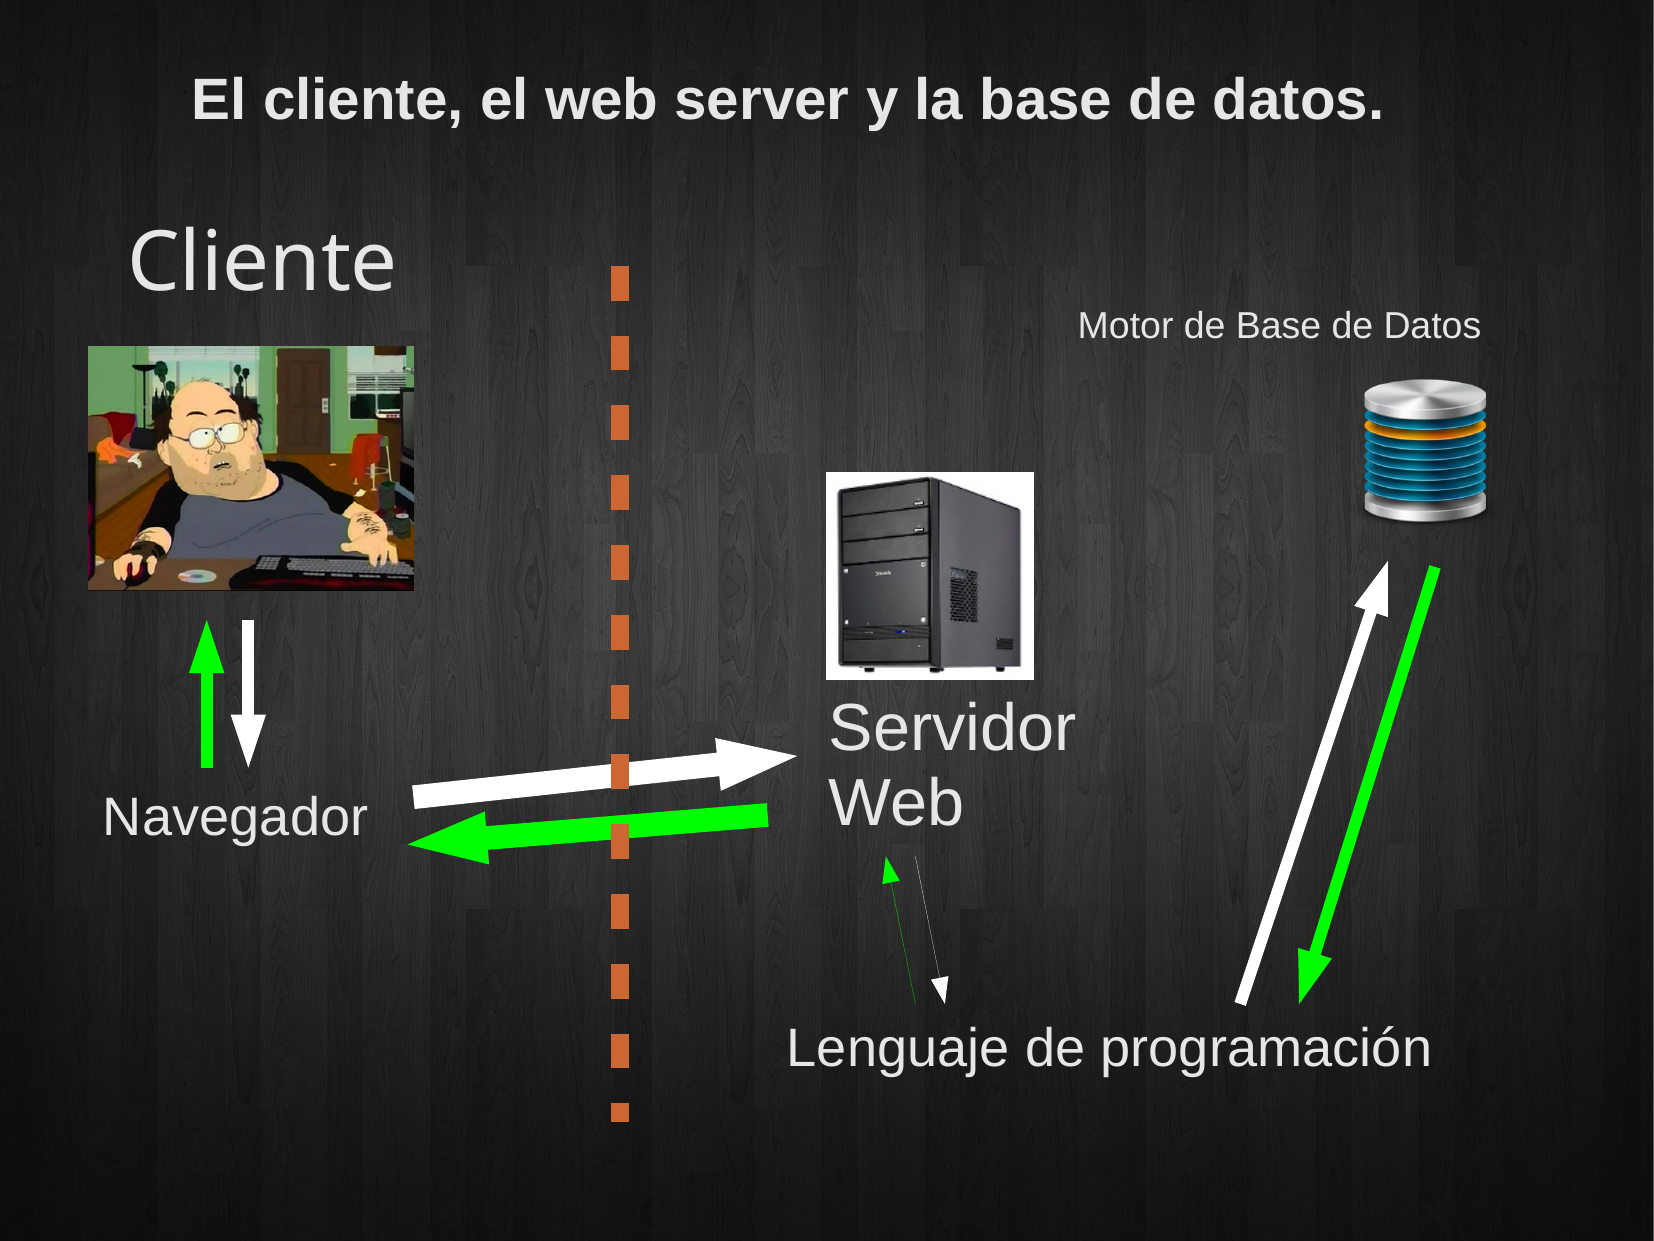

El cliente, el web server y la base de datos.
Cliente
Motor de Base de Datos
Servidor
Web
Navegador
Lenguaje de programación